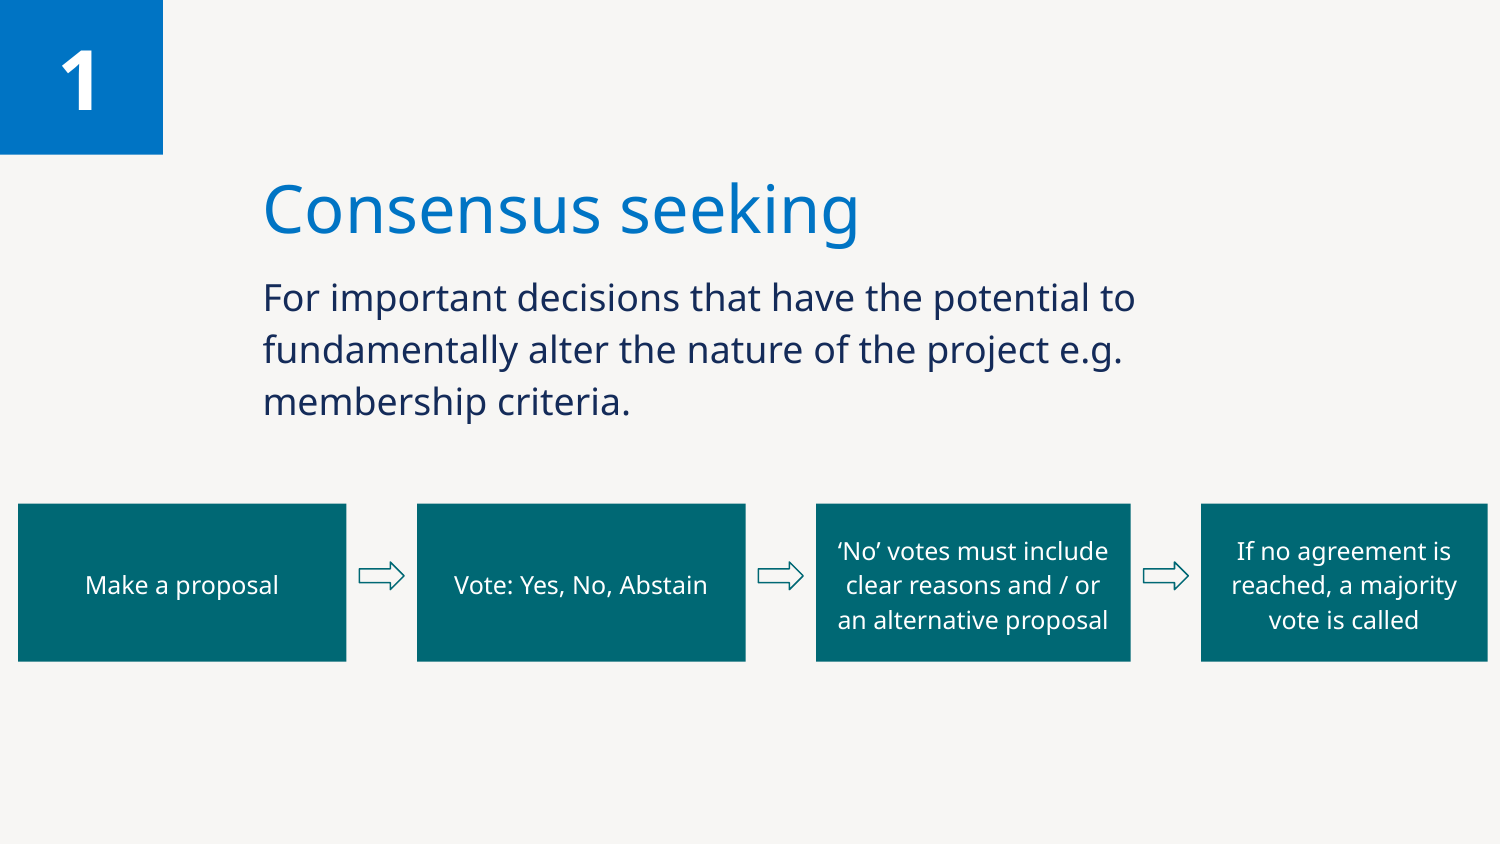

1
# Consensus seeking
For important decisions that have the potential to fundamentally alter the nature of the project e.g. membership criteria.
Make a proposal
Vote: Yes, No, Abstain
‘No’ votes must include clear reasons and / or an alternative proposal
If no agreement is reached, a majority vote is called